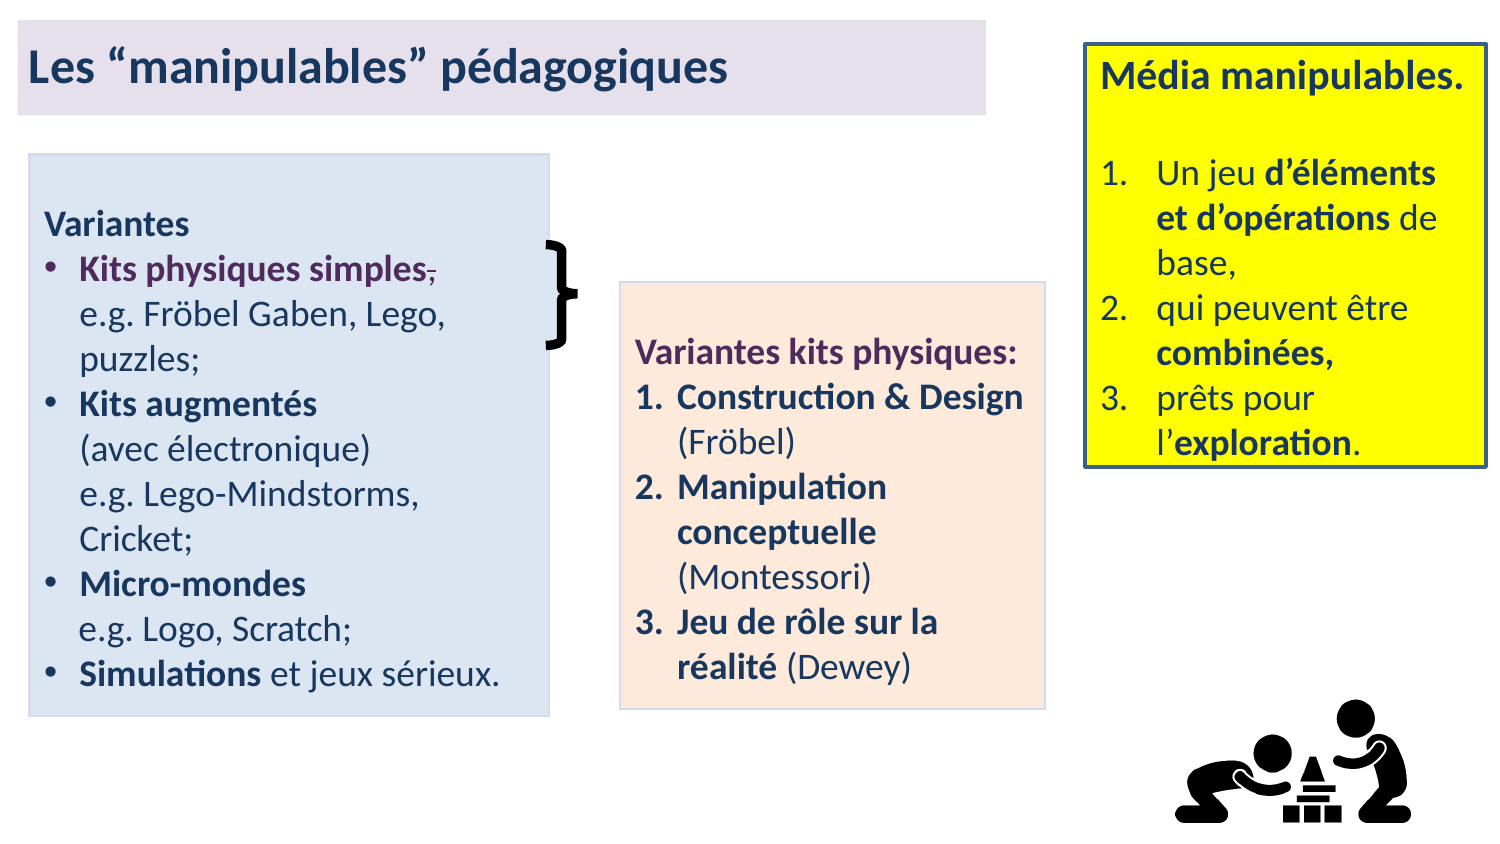

Les “manipulables” pédagogiques
Média manipulables.
Un jeu d’éléments et d’opérations de base,
qui peuvent être combinées,
prêts pour l’exploration.
Variantes
Kits physiques simples,
e.g. Fröbel Gaben, Lego, puzzles;
Kits augmentés
(avec électronique)
e.g. Lego-Mindstorms, Cricket;
Micro-mondes
 e.g. Logo, Scratch;
Simulations et jeux sérieux.
Variantes kits physiques:
Construction & Design (Fröbel)
Manipulation conceptuelle (Montessori)
Jeu de rôle sur la réalité (Dewey)